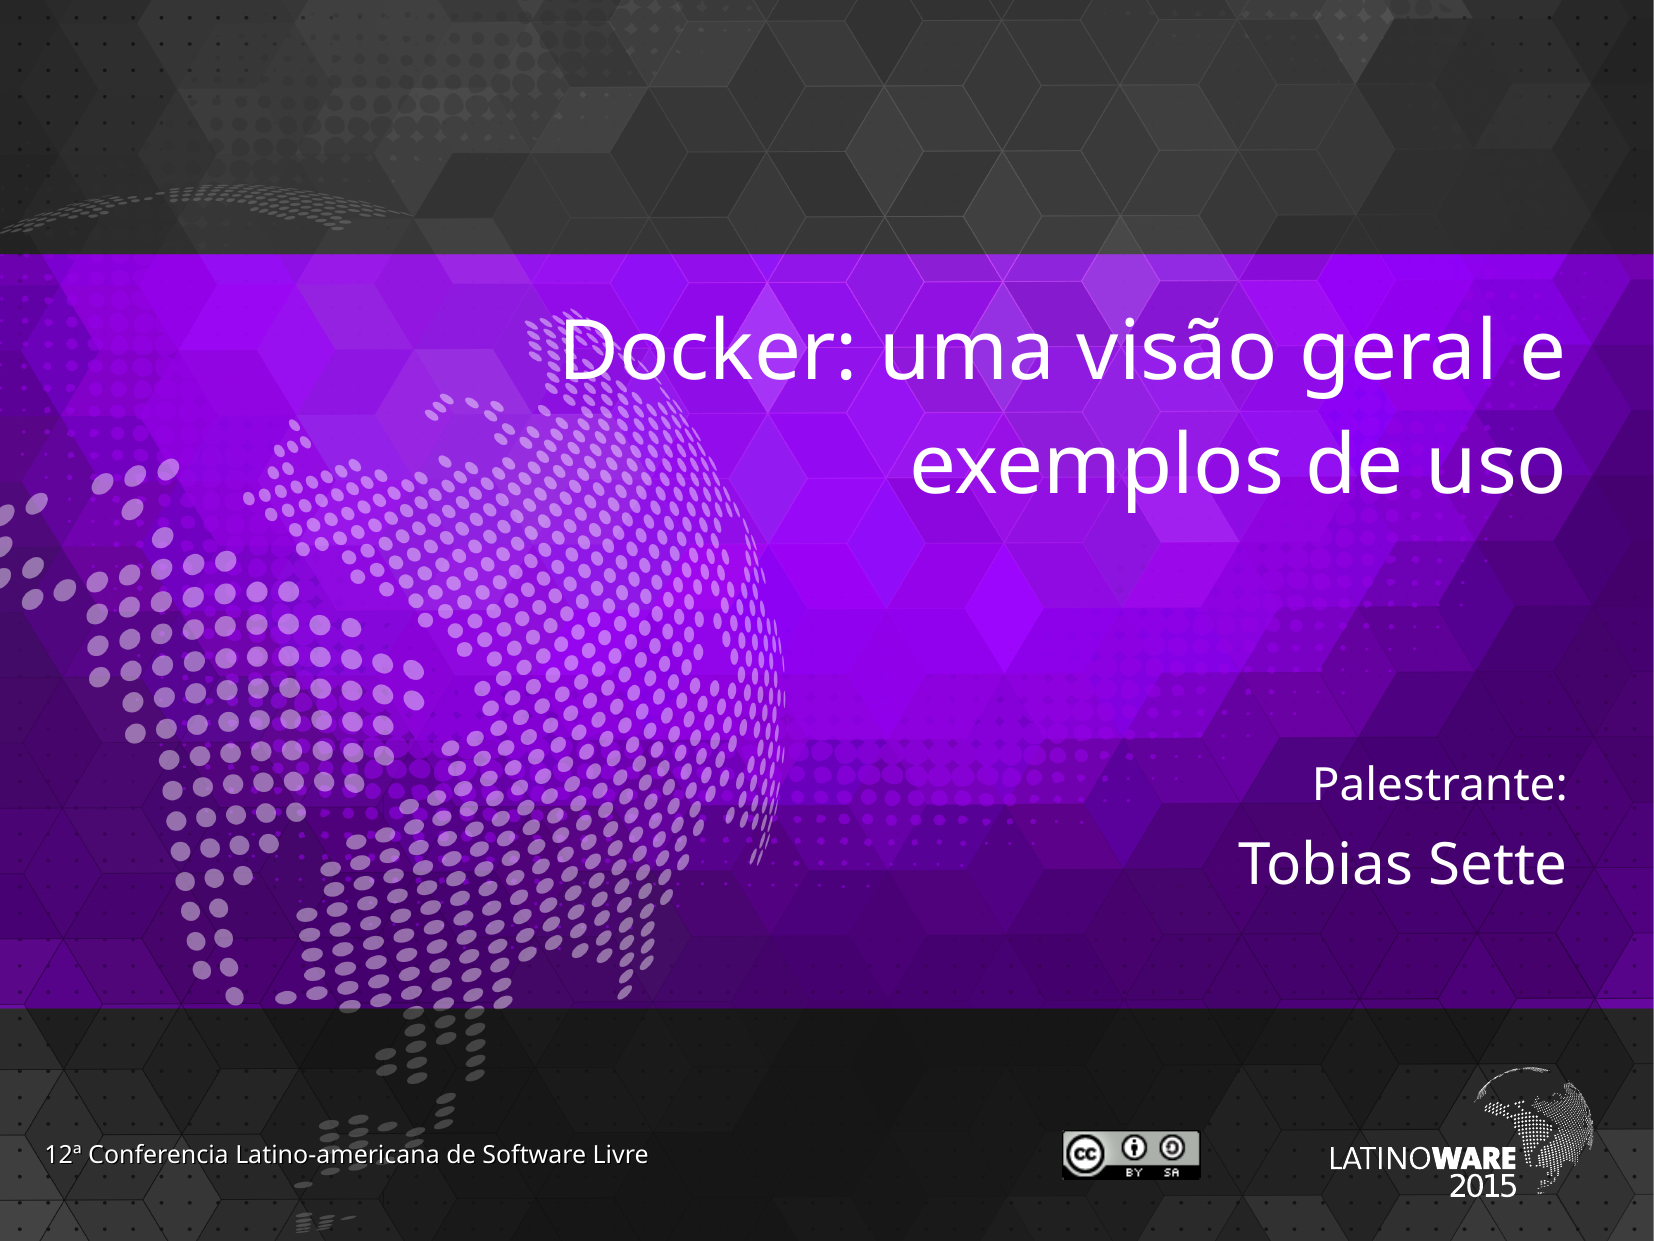

Docker: uma visão geral e exemplos de uso
Palestrante:
Tobias Sette
12ª Conferencia Latino-americana de Software Livre